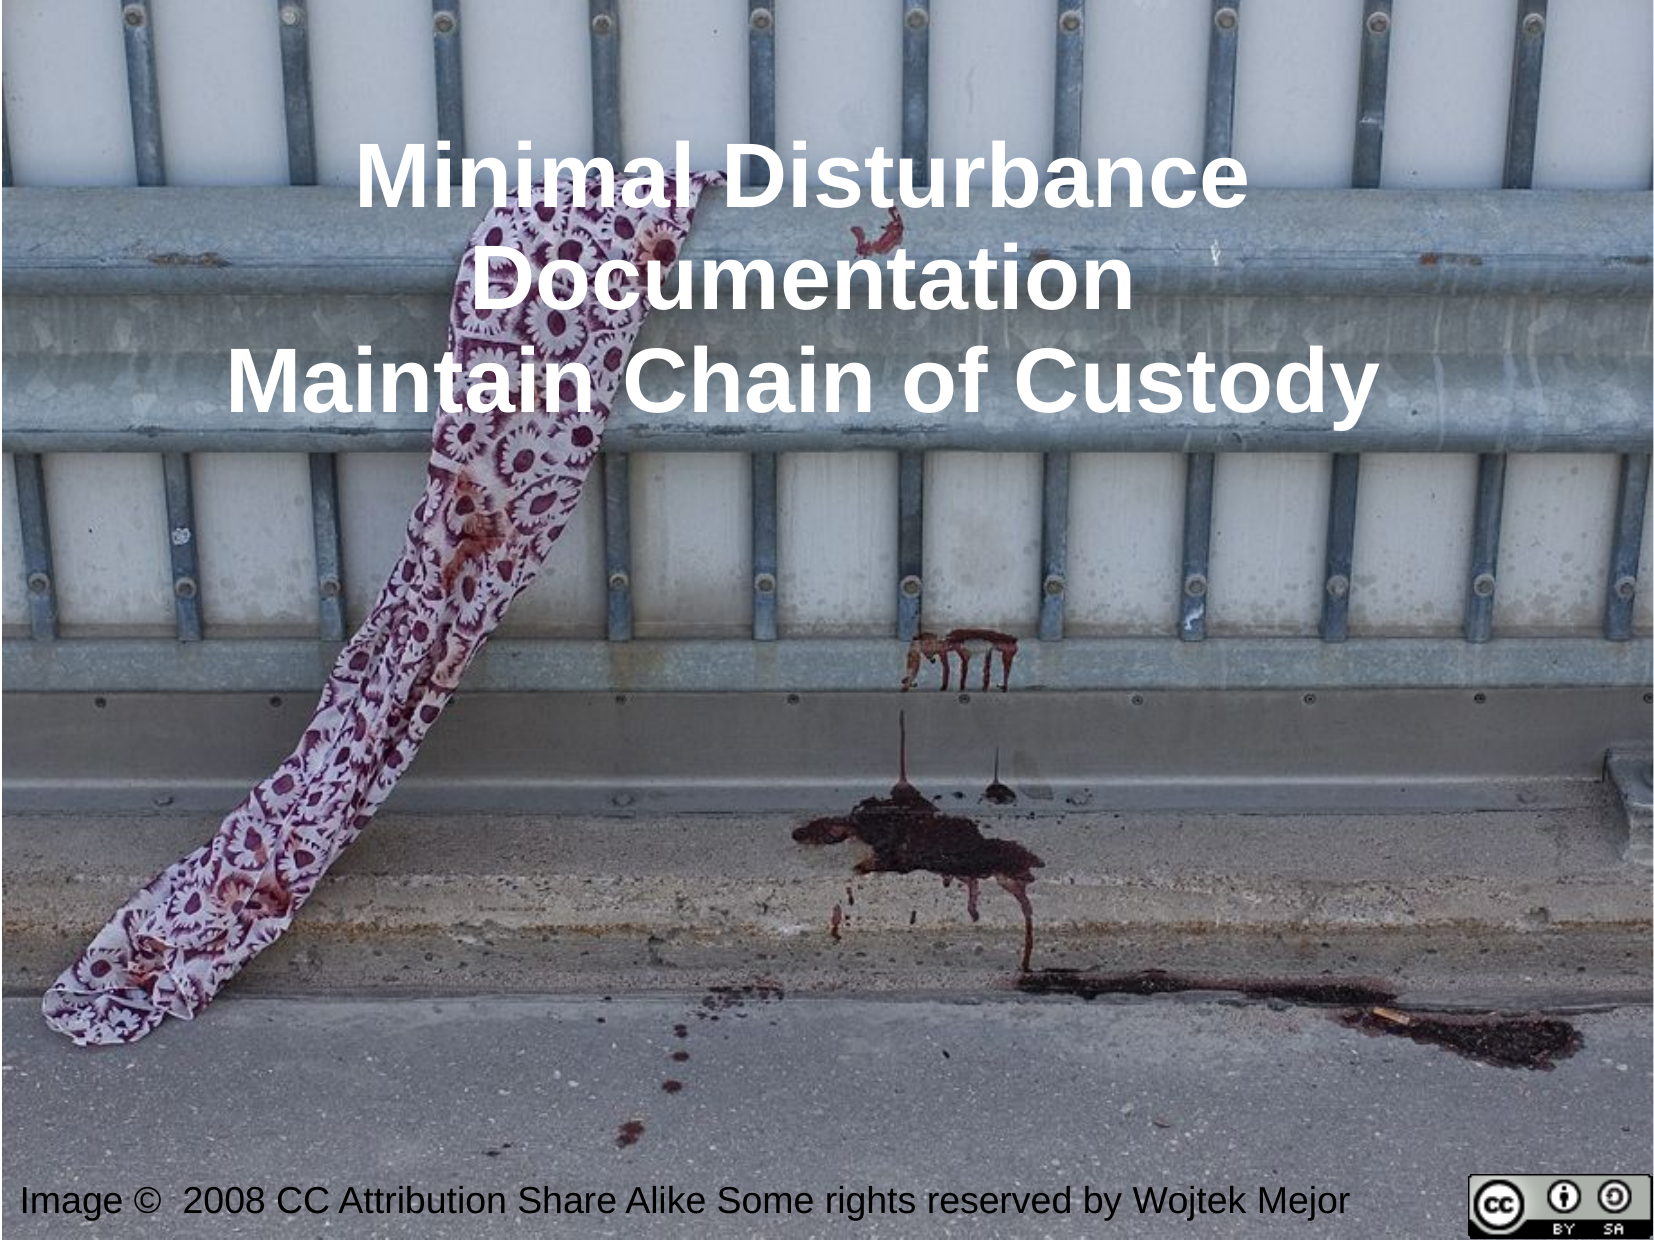

# Minimal Disturbance Documentation Maintain Chain of Custody
Image © 2008 CC Attribution Share Alike Some rights reserved by Wojtek Mejor